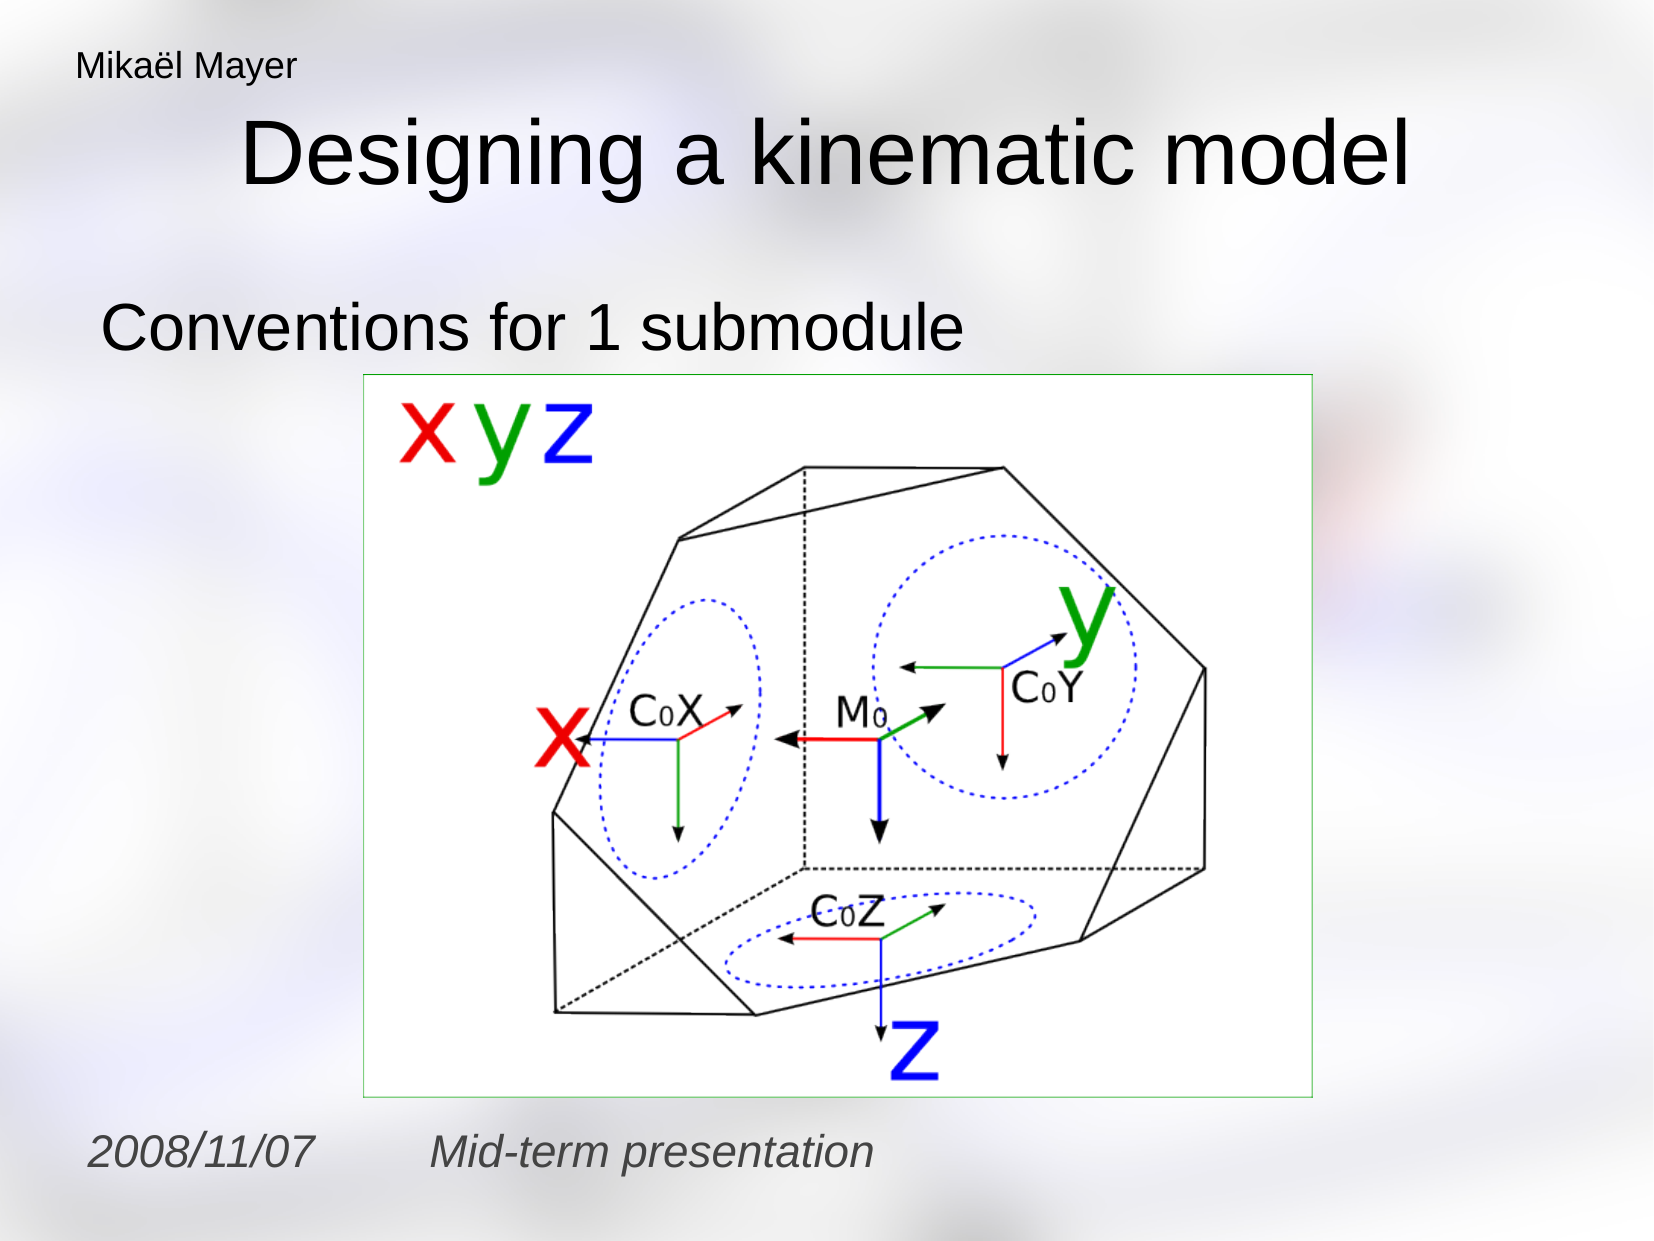

Mikaël Mayer
# Designing a kinematic model
Conventions for 1 submodule
2008/11/07         Mid-term presentation